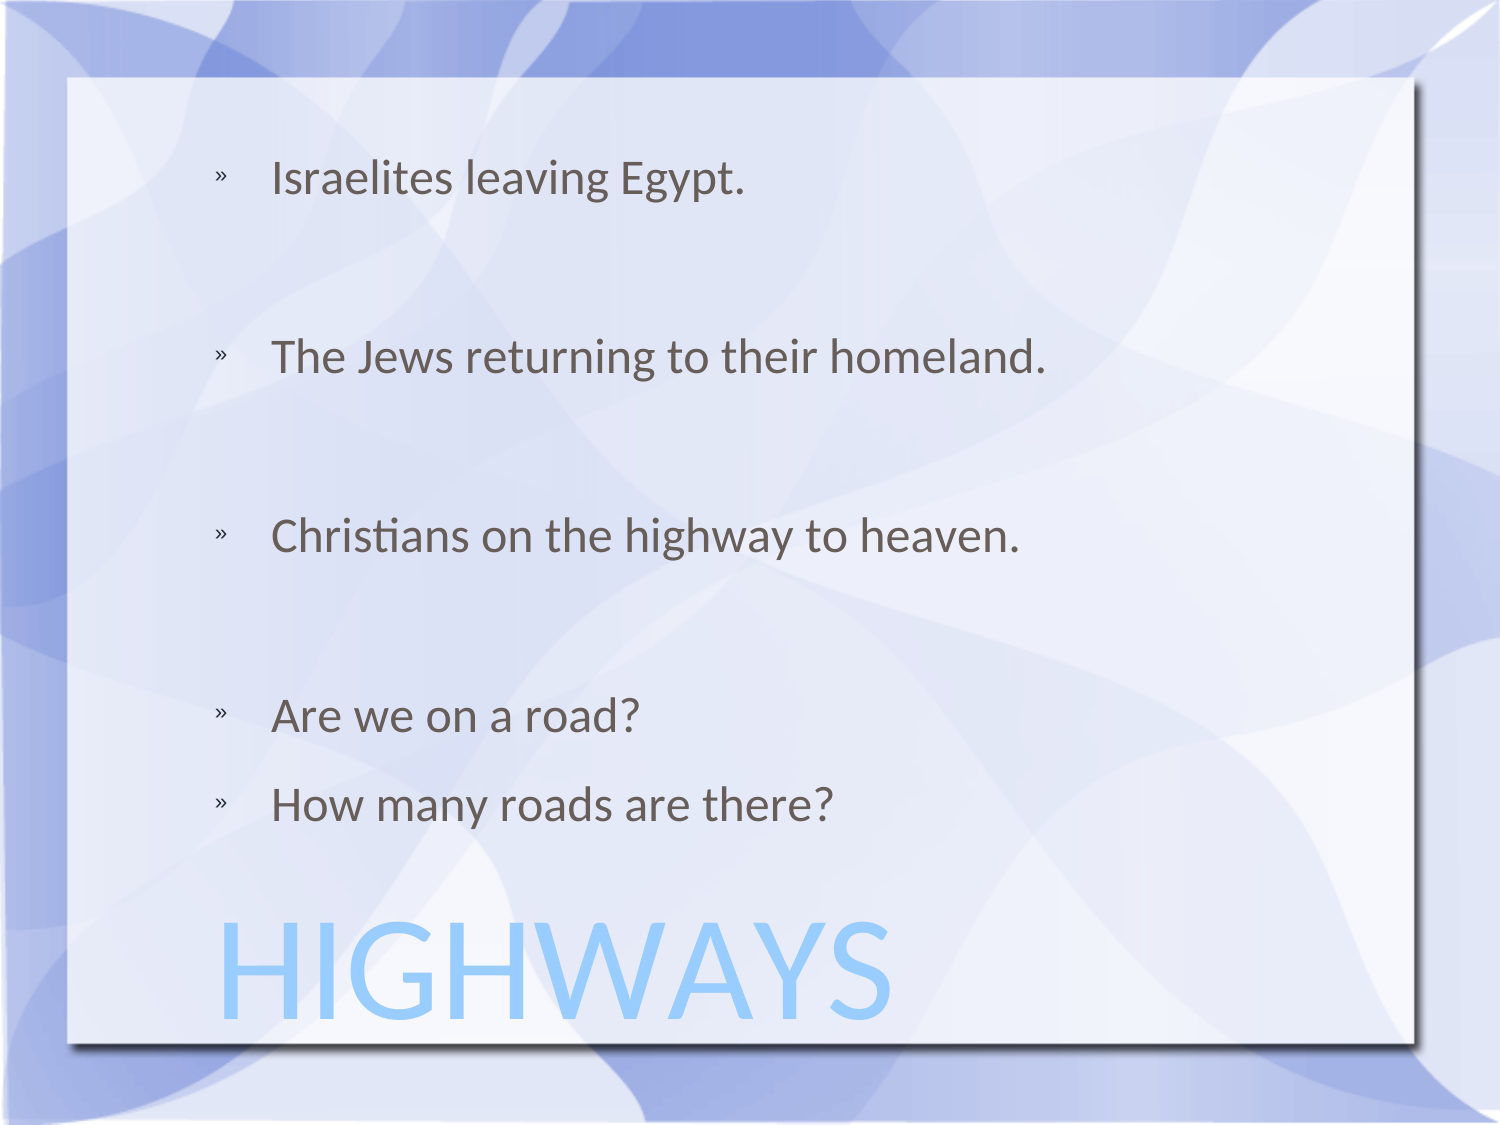

Israelites leaving Egypt.
The Jews returning to their homeland.
Christians on the highway to heaven.
Are we on a road?
How many roads are there?
# HIGHWAYS